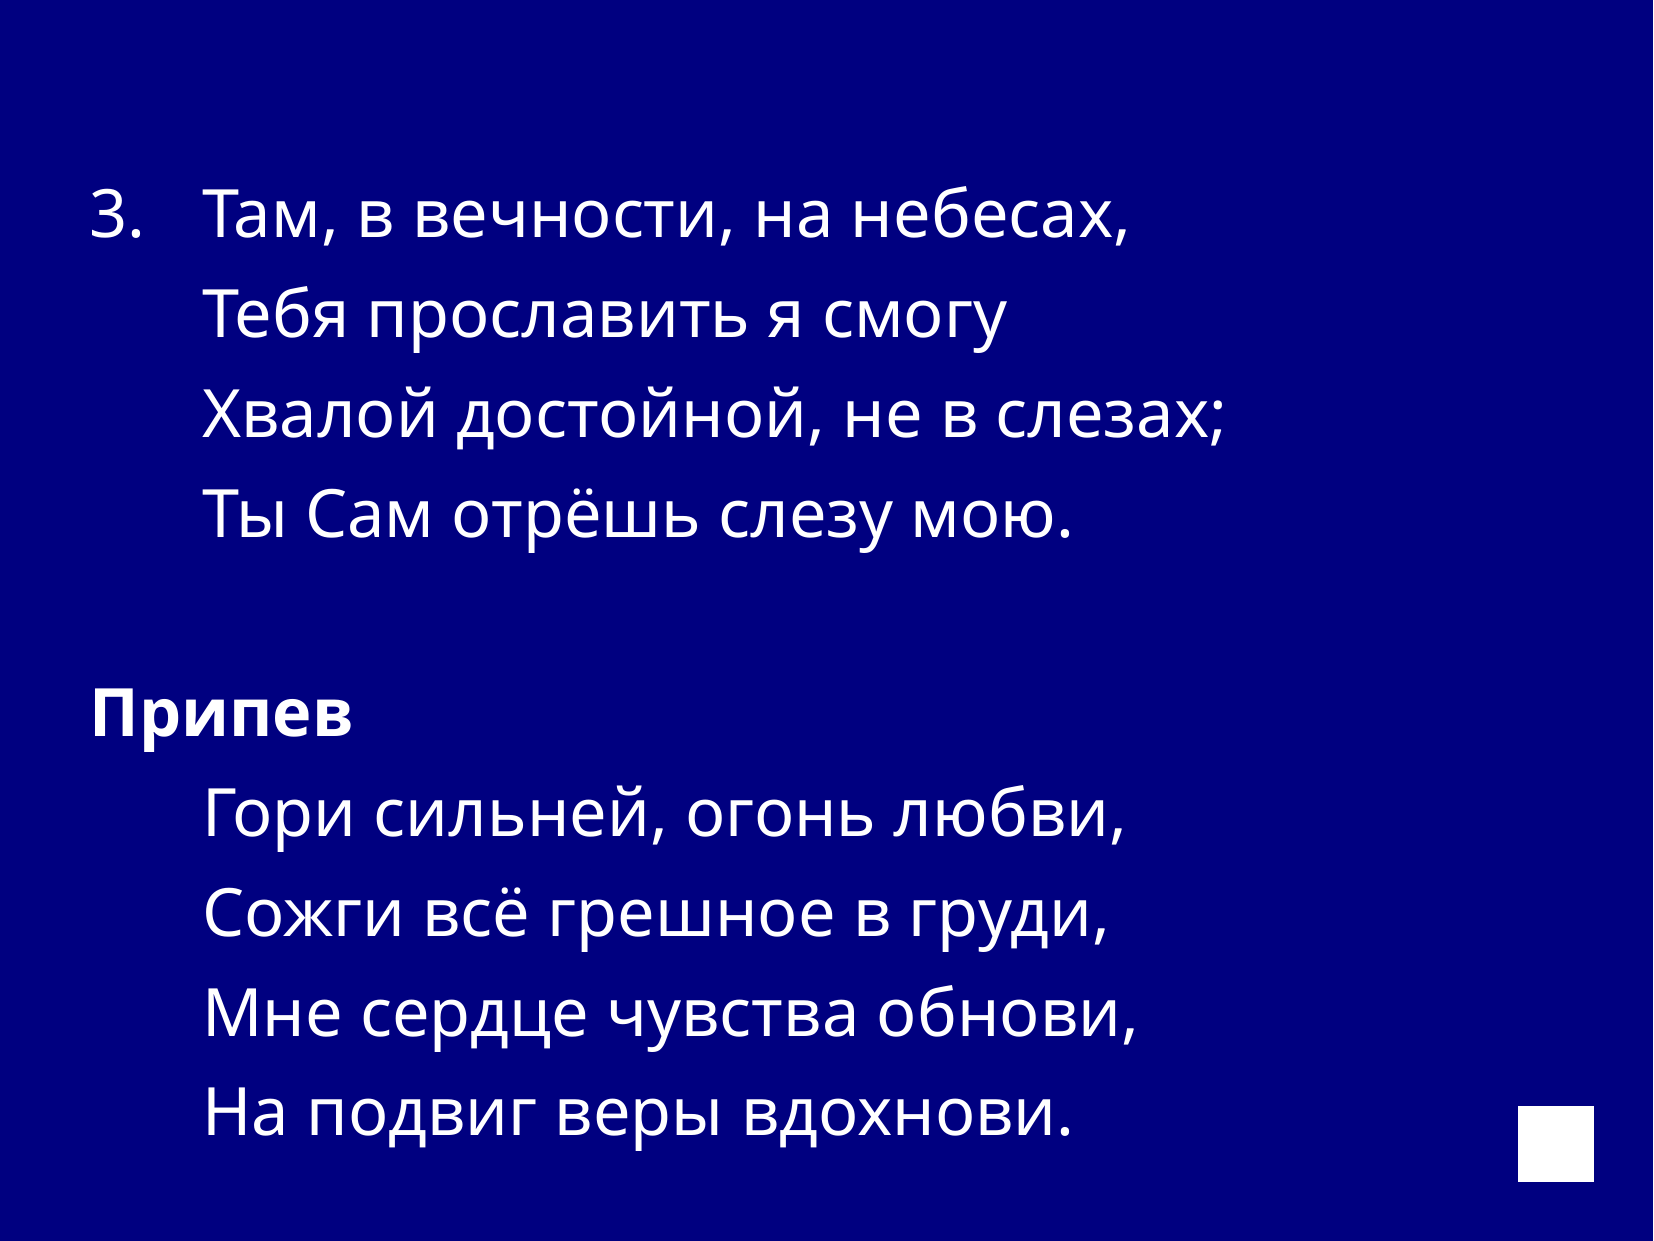

3.	Там, в вечности, на небесах,
	Тебя прославить я смогу
	Хвалой достойной, не в слезах;
	Ты Сам отрёшь слезу мою.
Припев
	Гори сильней, огонь любви,
	Сожги всё грешное в груди,
	Мне сердце чувства обнови,
	На подвиг веры вдохнови.